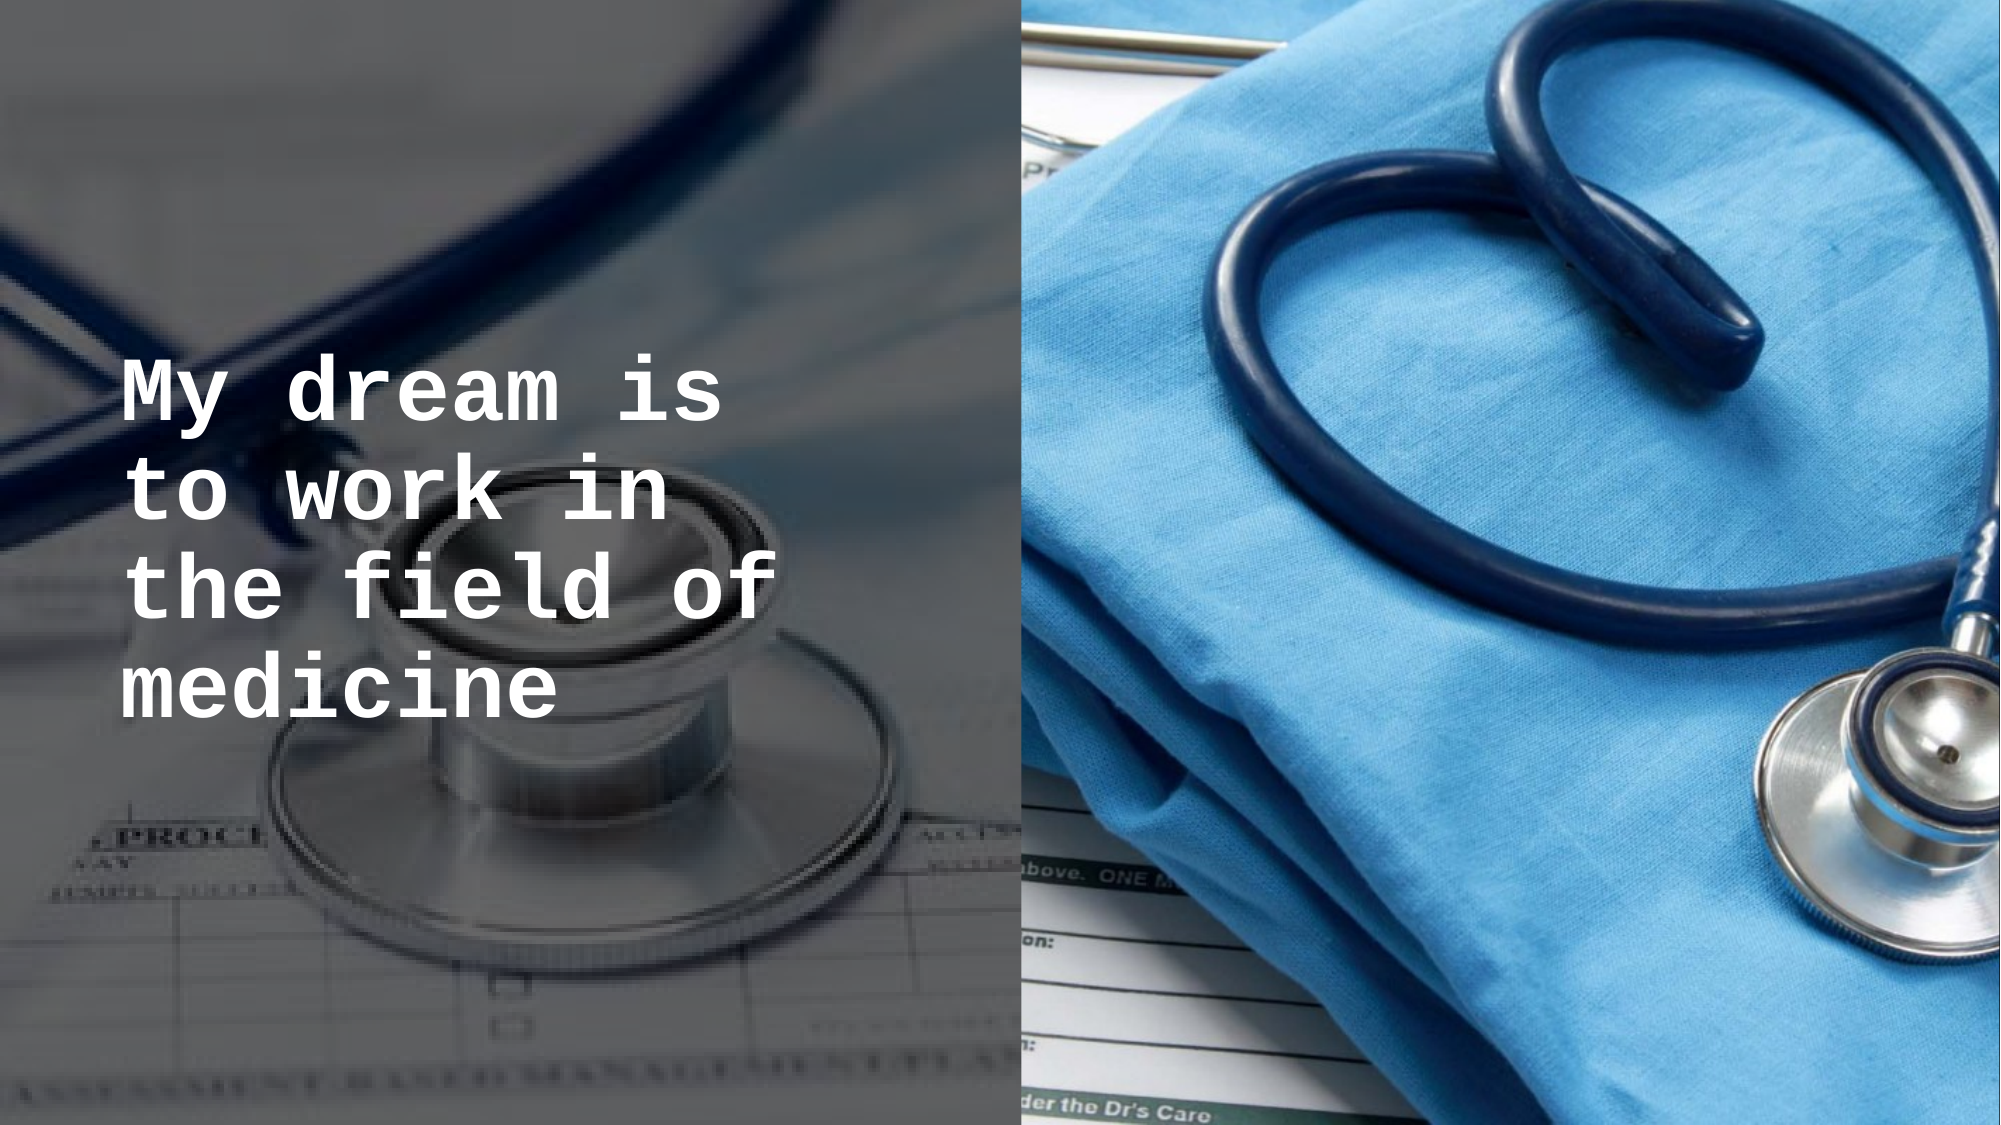

# My dream is to work in the field of medicine